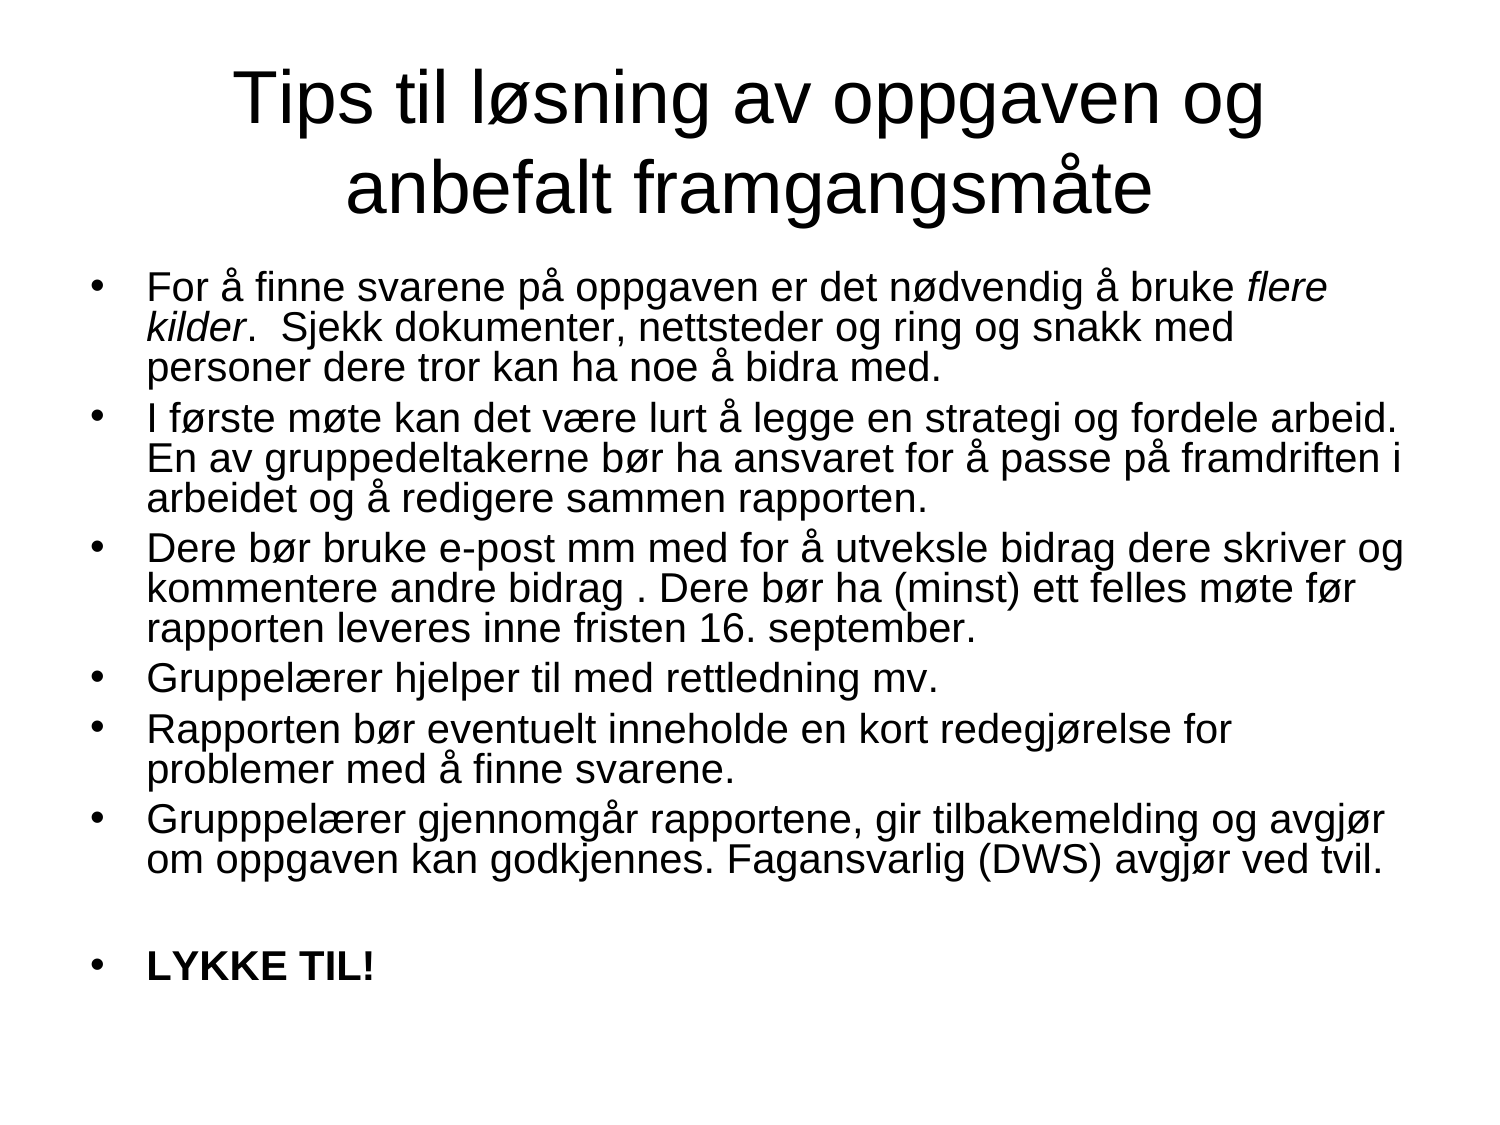

# Tips til løsning av oppgaven og anbefalt framgangsmåte
For å finne svarene på oppgaven er det nødvendig å bruke flere kilder. Sjekk dokumenter, nettsteder og ring og snakk med personer dere tror kan ha noe å bidra med.
I første møte kan det være lurt å legge en strategi og fordele arbeid. En av gruppedeltakerne bør ha ansvaret for å passe på framdriften i arbeidet og å redigere sammen rapporten.
Dere bør bruke e-post mm med for å utveksle bidrag dere skriver og kommentere andre bidrag . Dere bør ha (minst) ett felles møte før rapporten leveres inne fristen 16. september.
Gruppelærer hjelper til med rettledning mv.
Rapporten bør eventuelt inneholde en kort redegjørelse for problemer med å finne svarene.
Grupppelærer gjennomgår rapportene, gir tilbakemelding og avgjør om oppgaven kan godkjennes. Fagansvarlig (DWS) avgjør ved tvil.
LYKKE TIL!